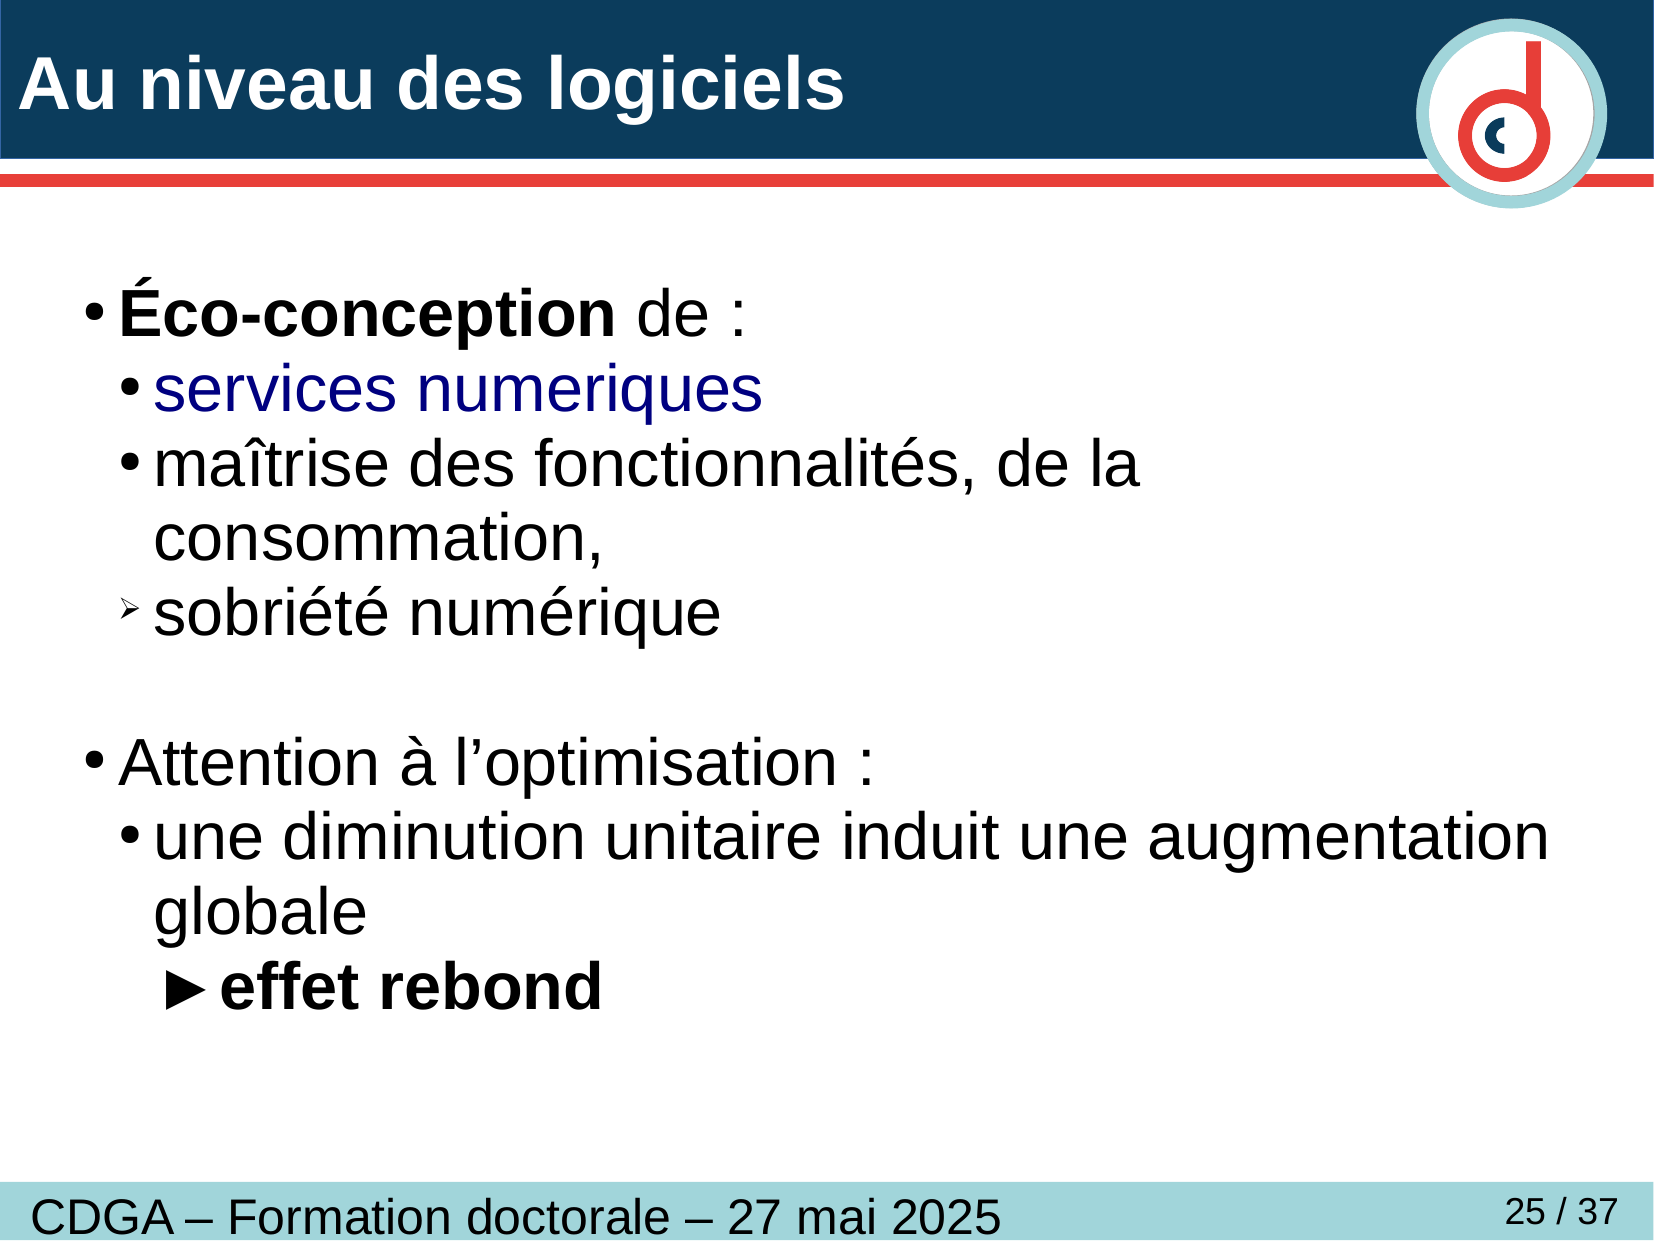

# Au niveau des logiciels
Éco-conception de :
services numeriques
maîtrise des fonctionnalités, de la consommation,
sobriété numérique
Attention à l’optimisation :
une diminution unitaire induit une augmentation globale
►effet rebond